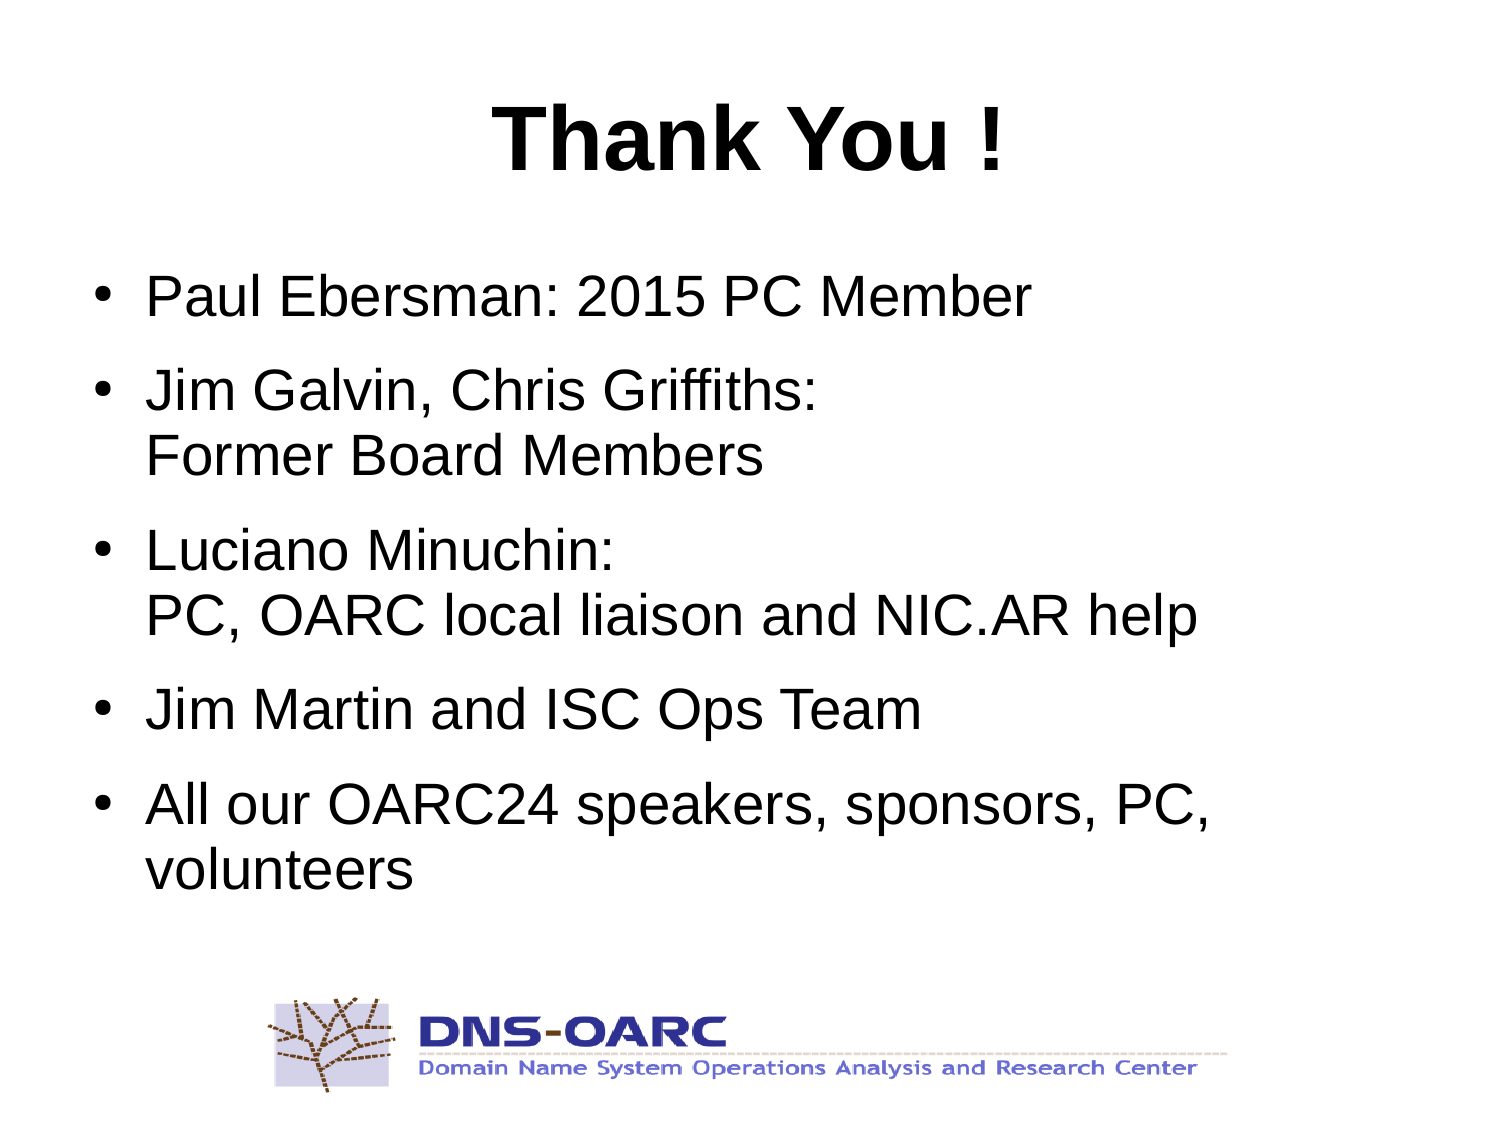

# Thank You !
Paul Ebersman: 2015 PC Member
Jim Galvin, Chris Griffiths:
Former Board Members
Luciano Minuchin:
PC, OARC local liaison and NIC.AR help
Jim Martin and ISC Ops Team
All our OARC24 speakers, sponsors, PC, volunteers